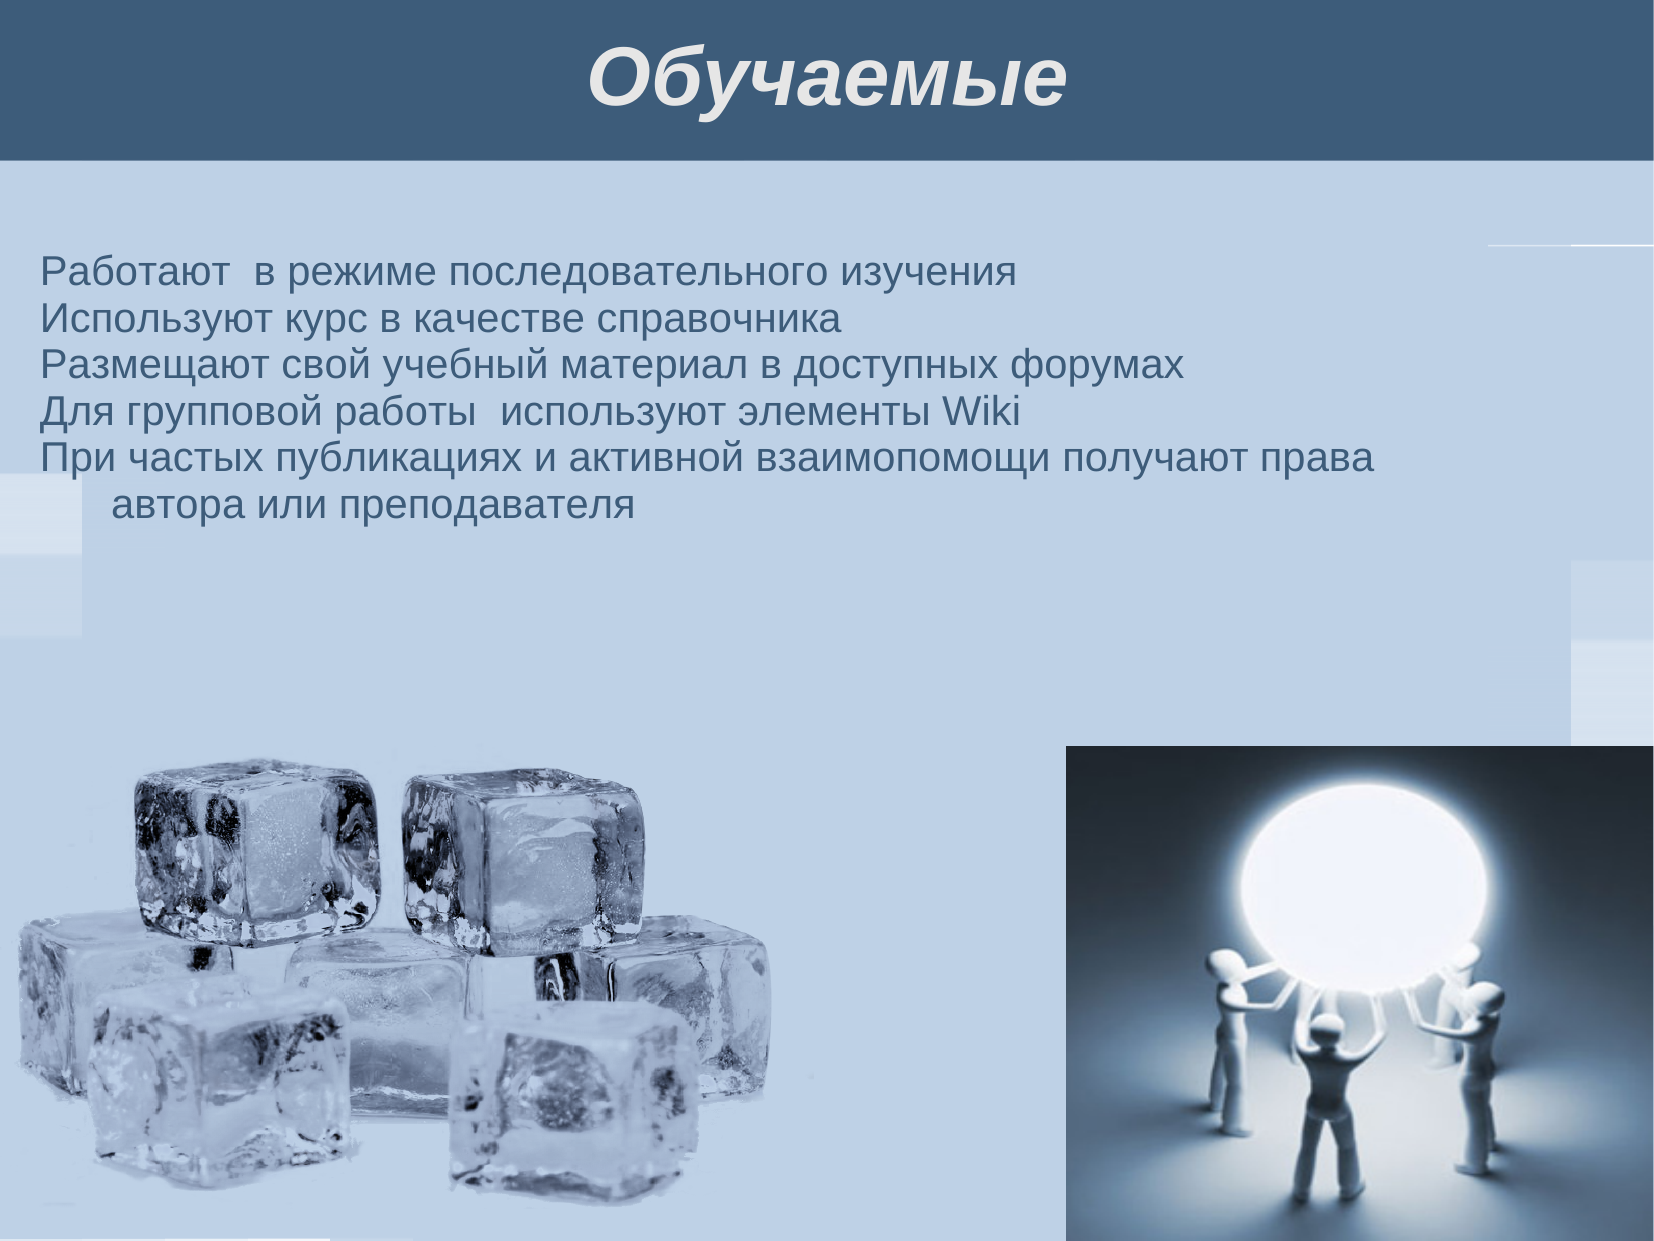

# Обучаемые
Работают в режиме последовательного изучения
Используют курс в качестве справочника
Размещают свой учебный материал в доступных форумах
Для групповой работы используют элементы Wiki
При частых публикациях и активной взаимопомощи получают права автора или преподавателя